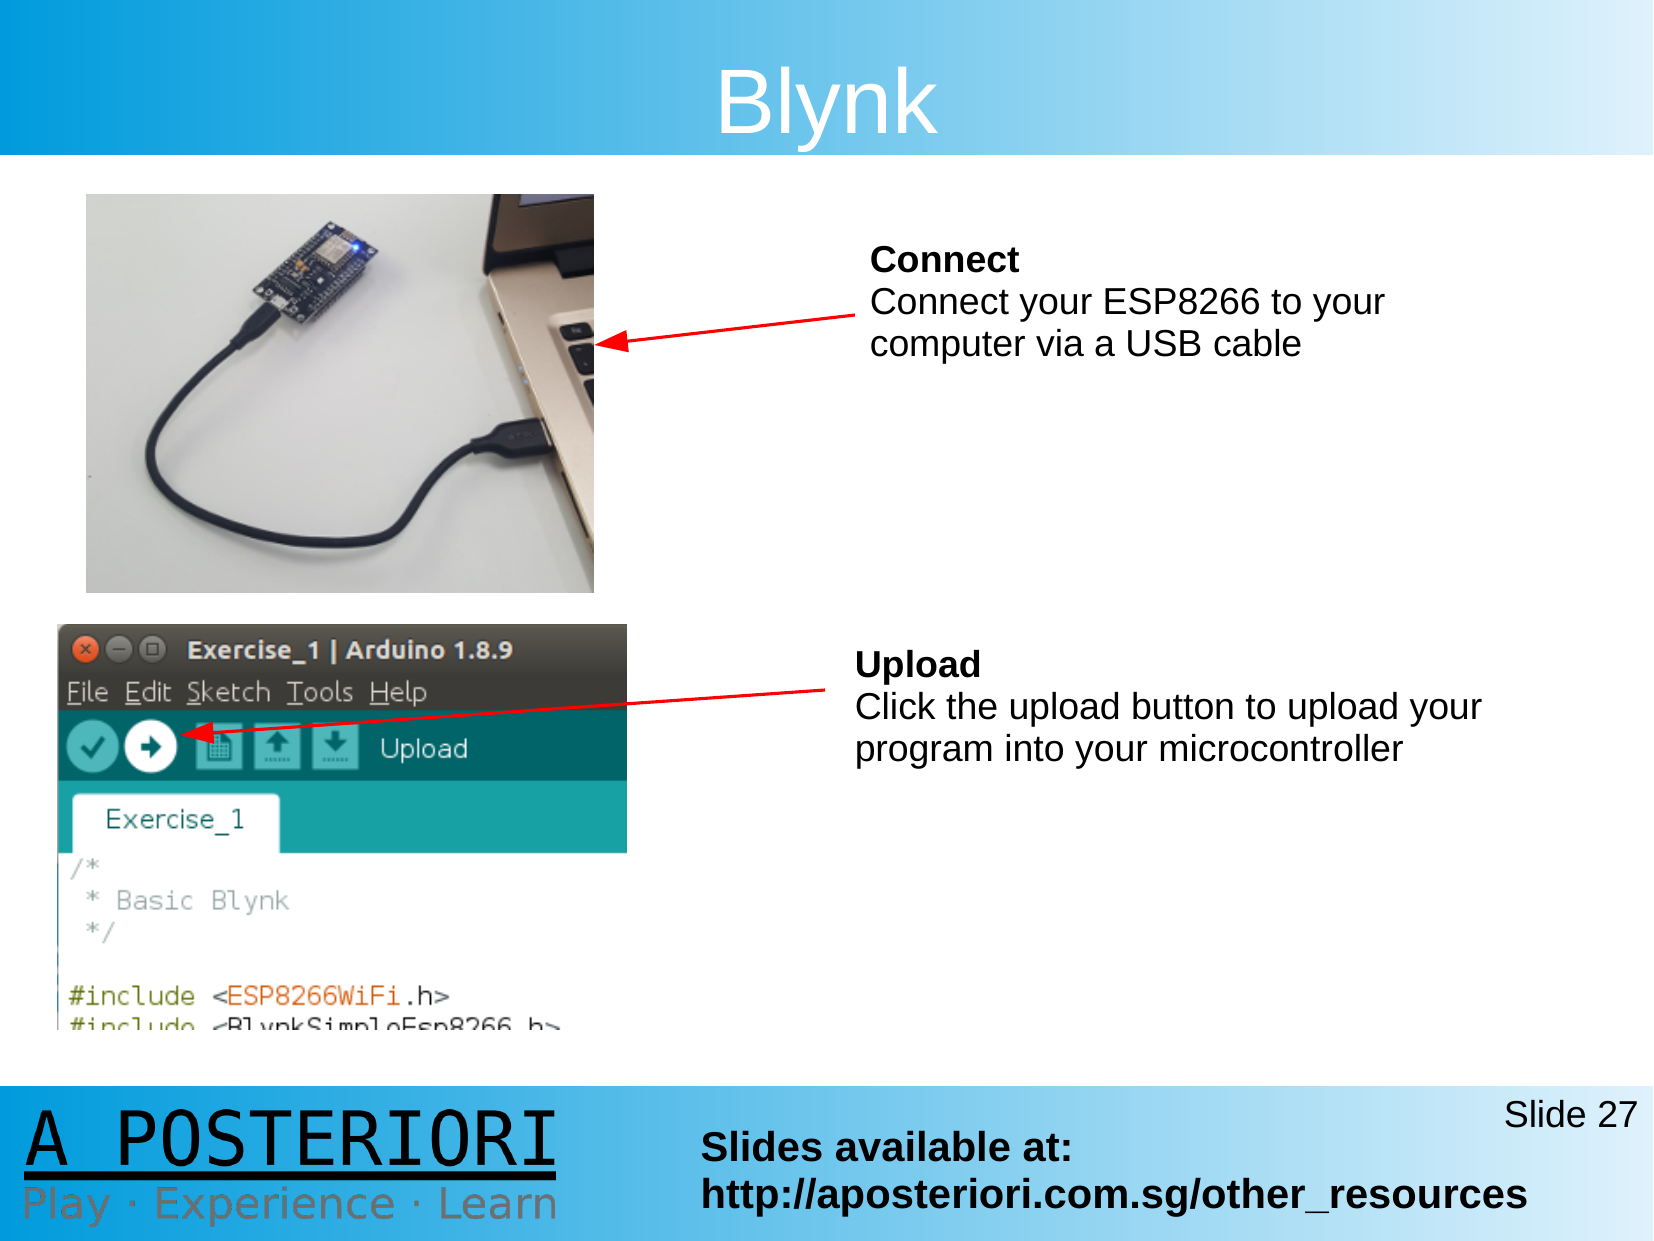

# Blynk
Connect
Connect your ESP8266 to your computer via a USB cable
Upload
Click the upload button to upload your program into your microcontroller